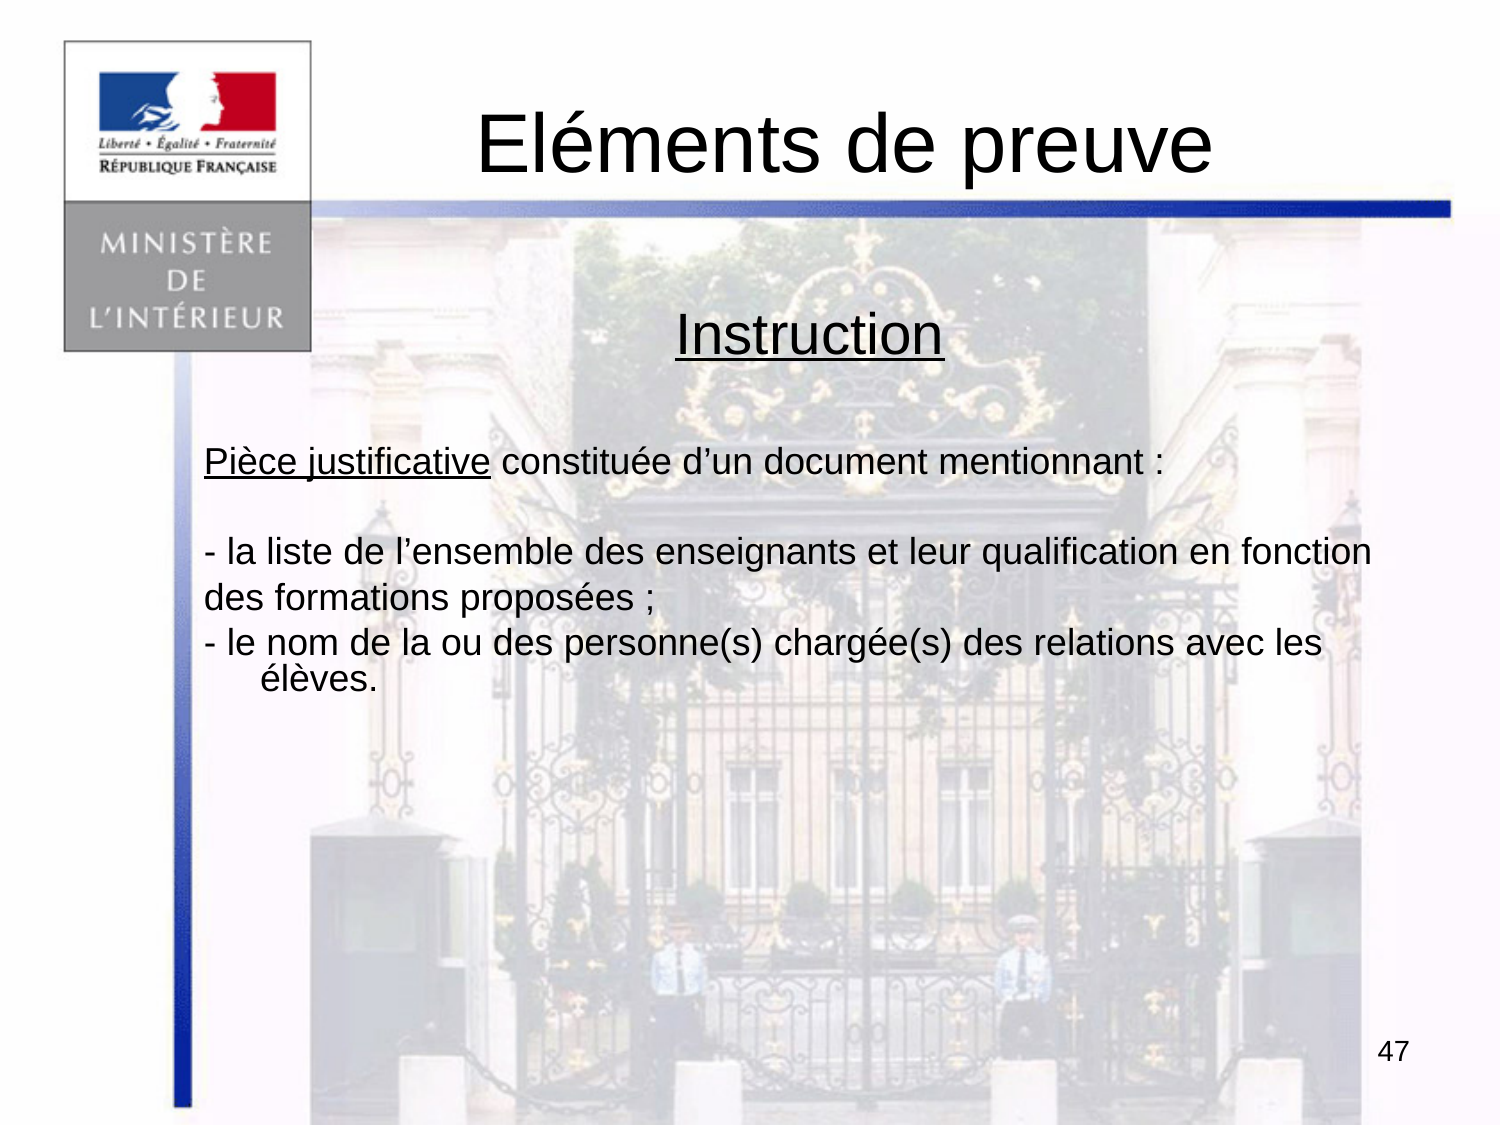

# Eléments de preuve
Instruction
Pièce justificative constituée d’un document mentionnant :
- la liste de l’ensemble des enseignants et leur qualification en fonction
des formations proposées ;
- le nom de la ou des personne(s) chargée(s) des relations avec les élèves.